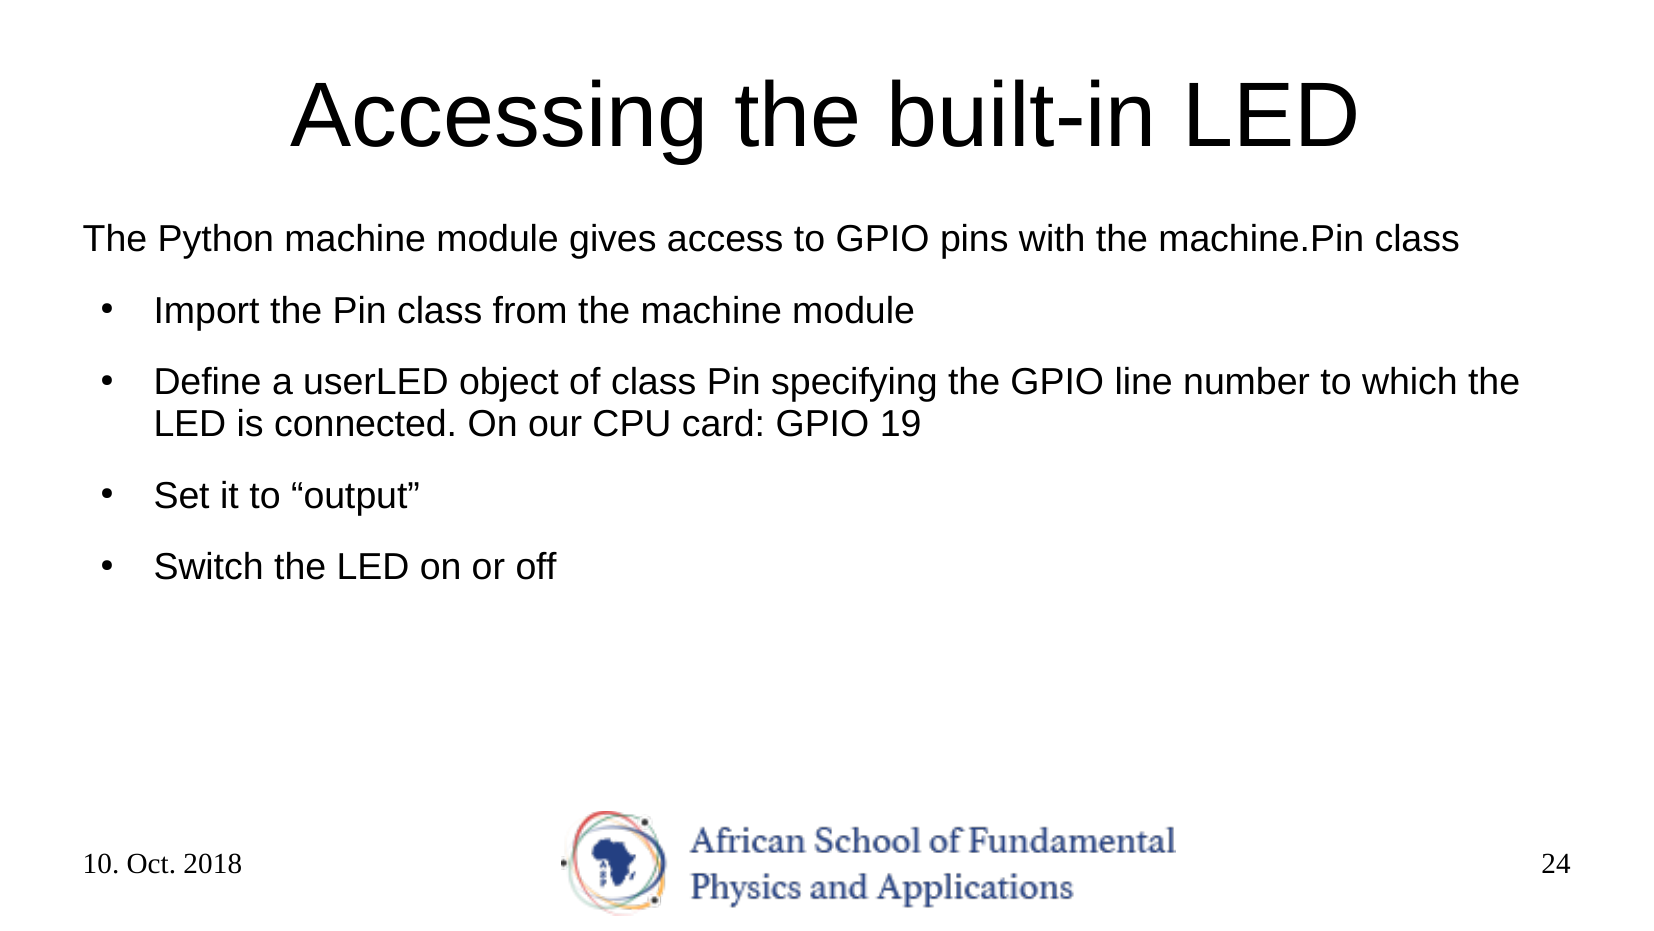

# Accessing the built-in LED
The Python machine module gives access to GPIO pins with the machine.Pin class
Import the Pin class from the machine module
Define a userLED object of class Pin specifying the GPIO line number to which the LED is connected. On our CPU card: GPIO 19
Set it to “output”
Switch the LED on or off
10. Oct. 2018
24